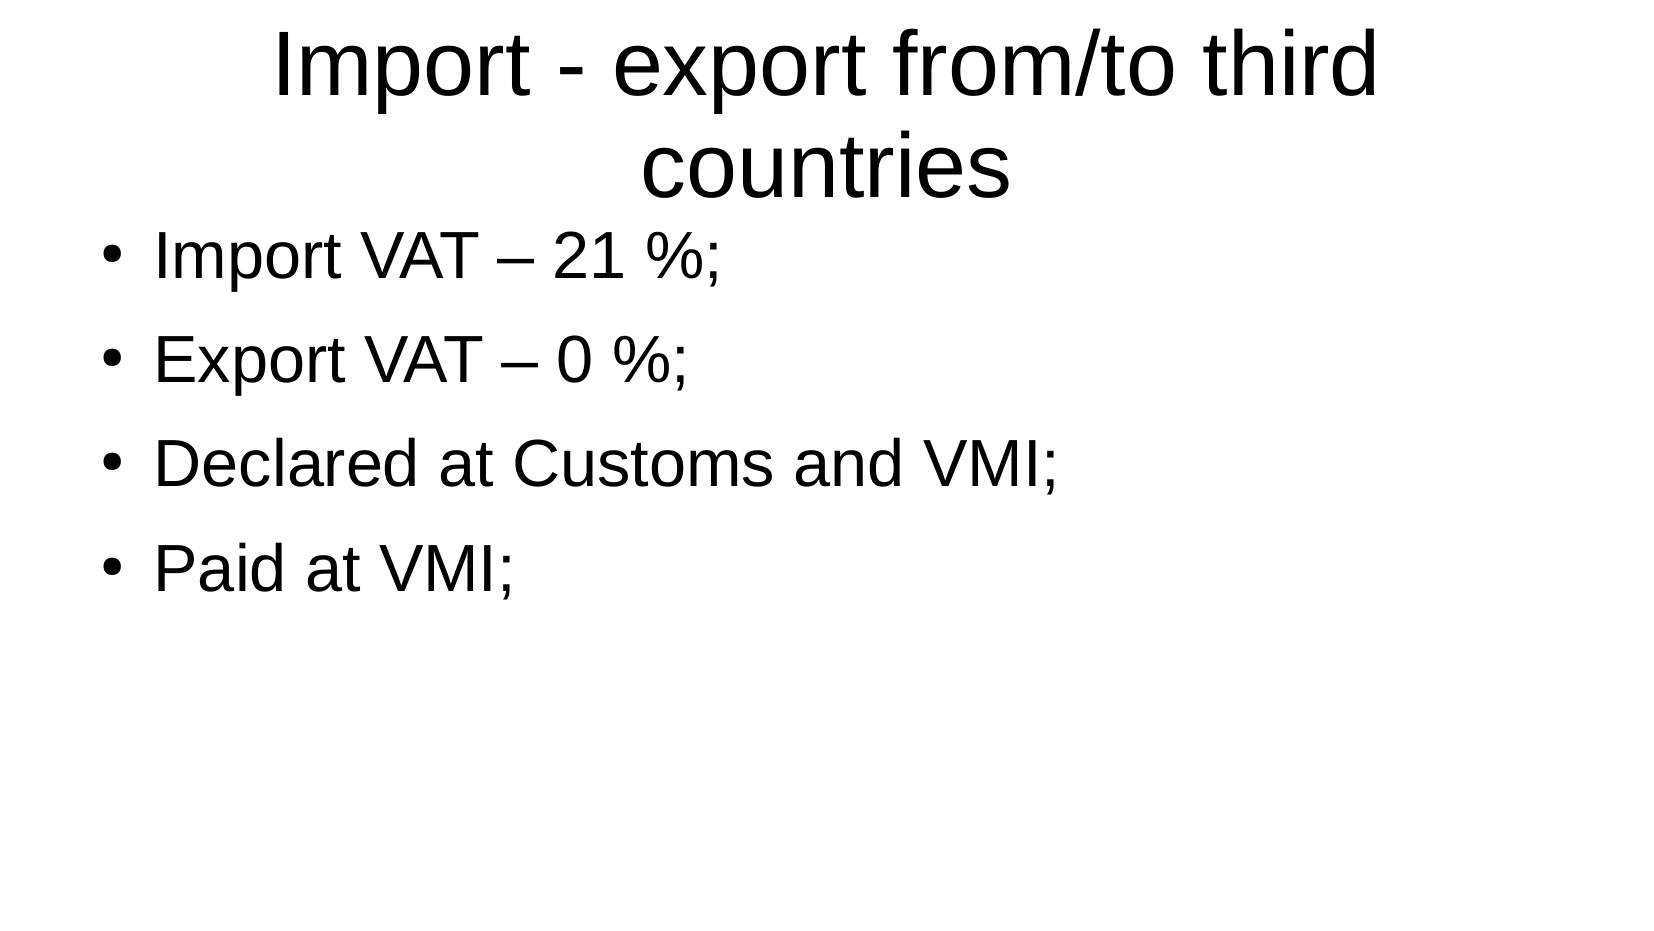

# Import - export from/to third countries
Import VAT – 21 %;
Export VAT – 0 %;
Declared at Customs and VMI;
Paid at VMI;